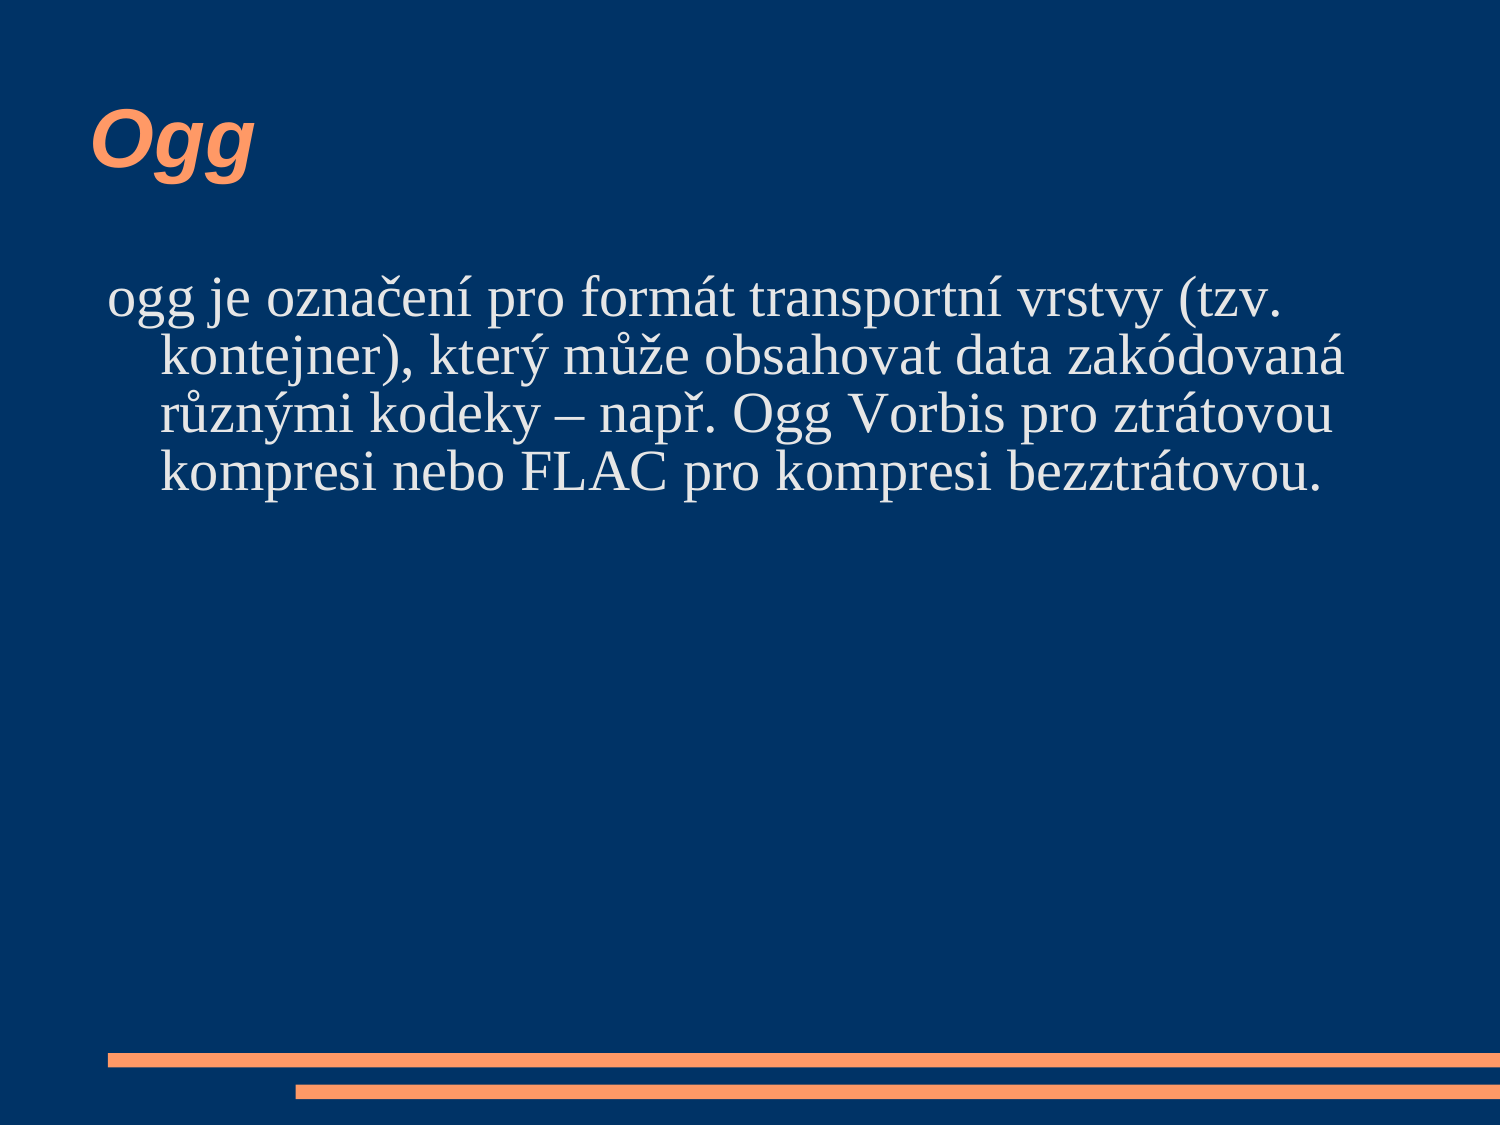

# Ogg
ogg je označení pro formát transportní vrstvy (tzv. kontejner), který může obsahovat data zakódovaná různými kodeky – např. Ogg Vorbis pro ztrátovou kompresi nebo FLAC pro kompresi bezztrátovou.